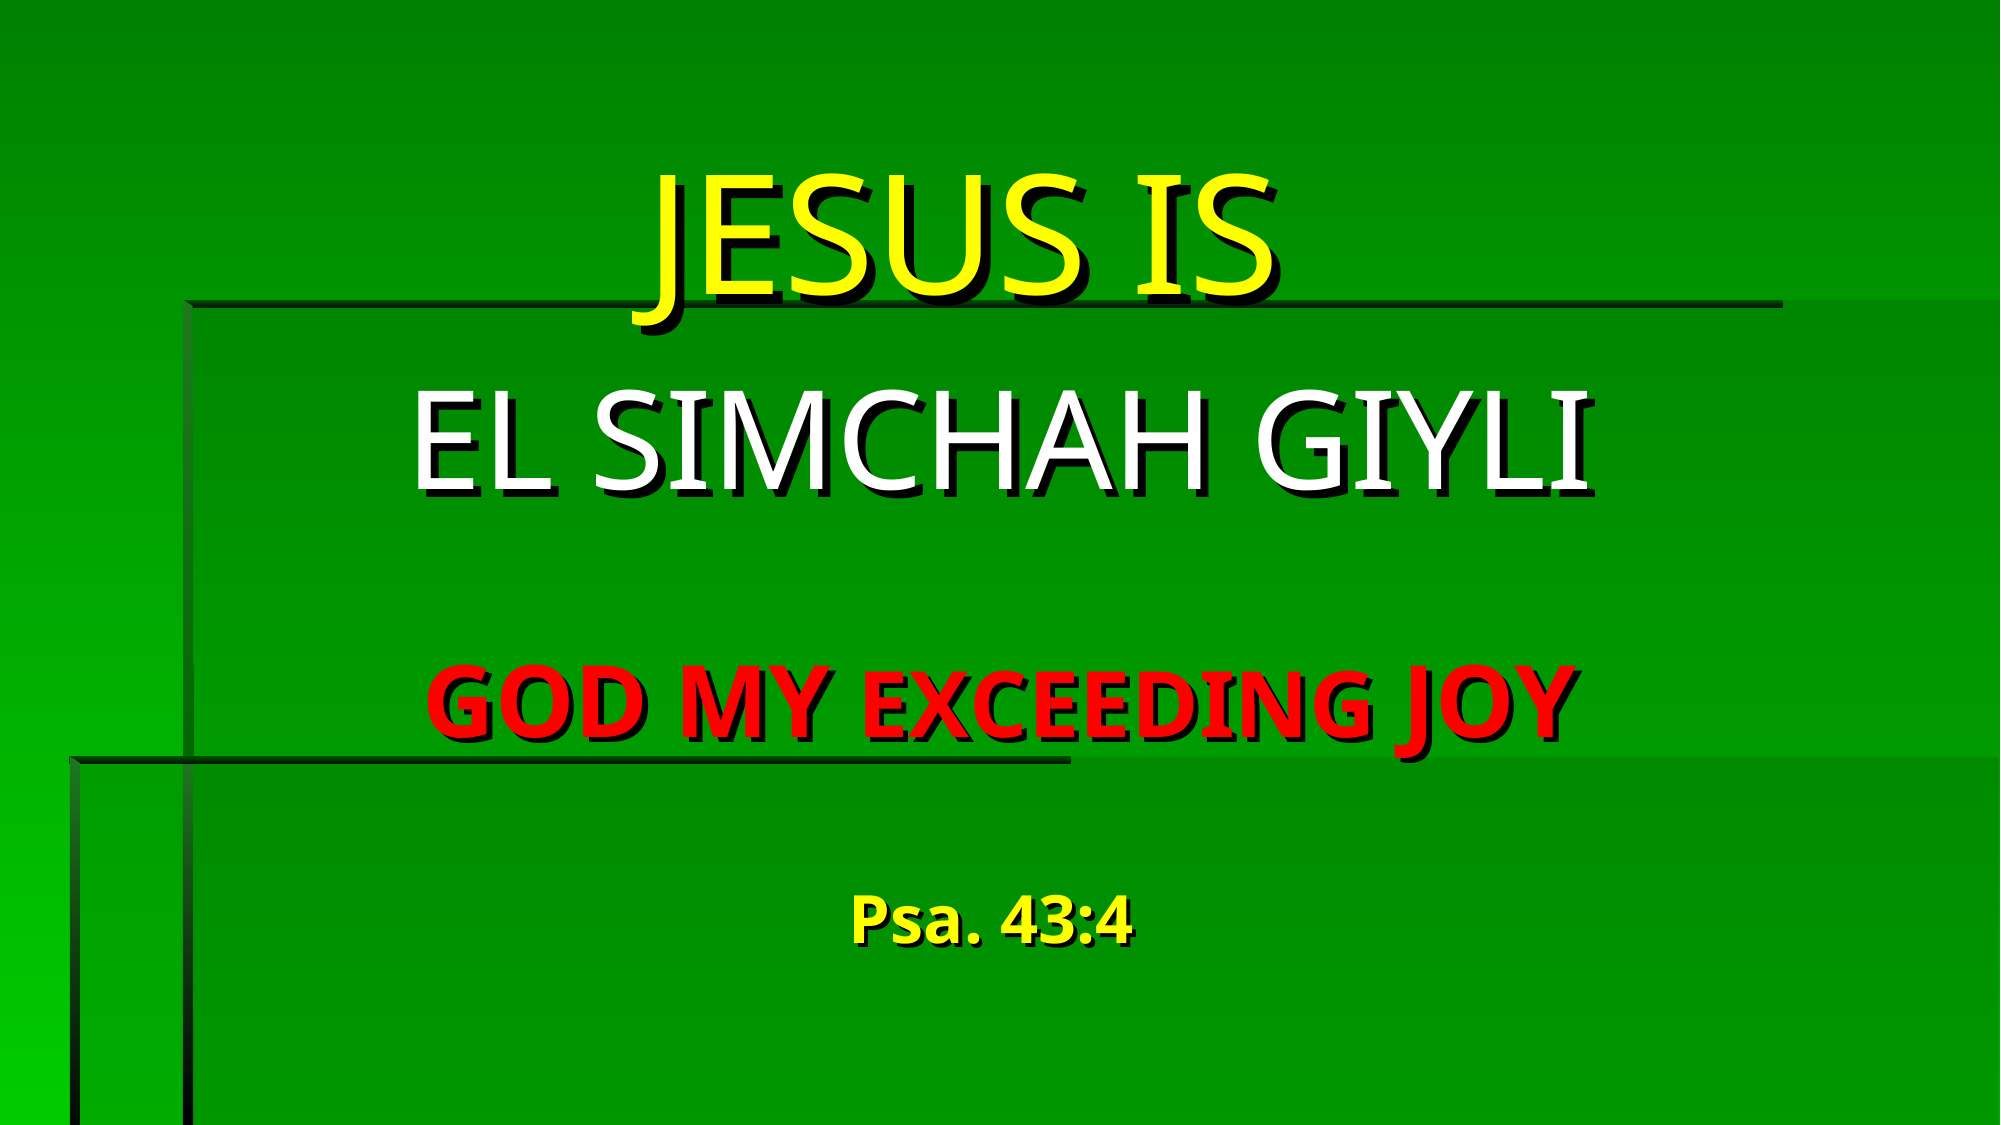

# JESUS IS EL SIMCHAH GIYLI GOD MY EXCEEDING JOY Psa. 43:4